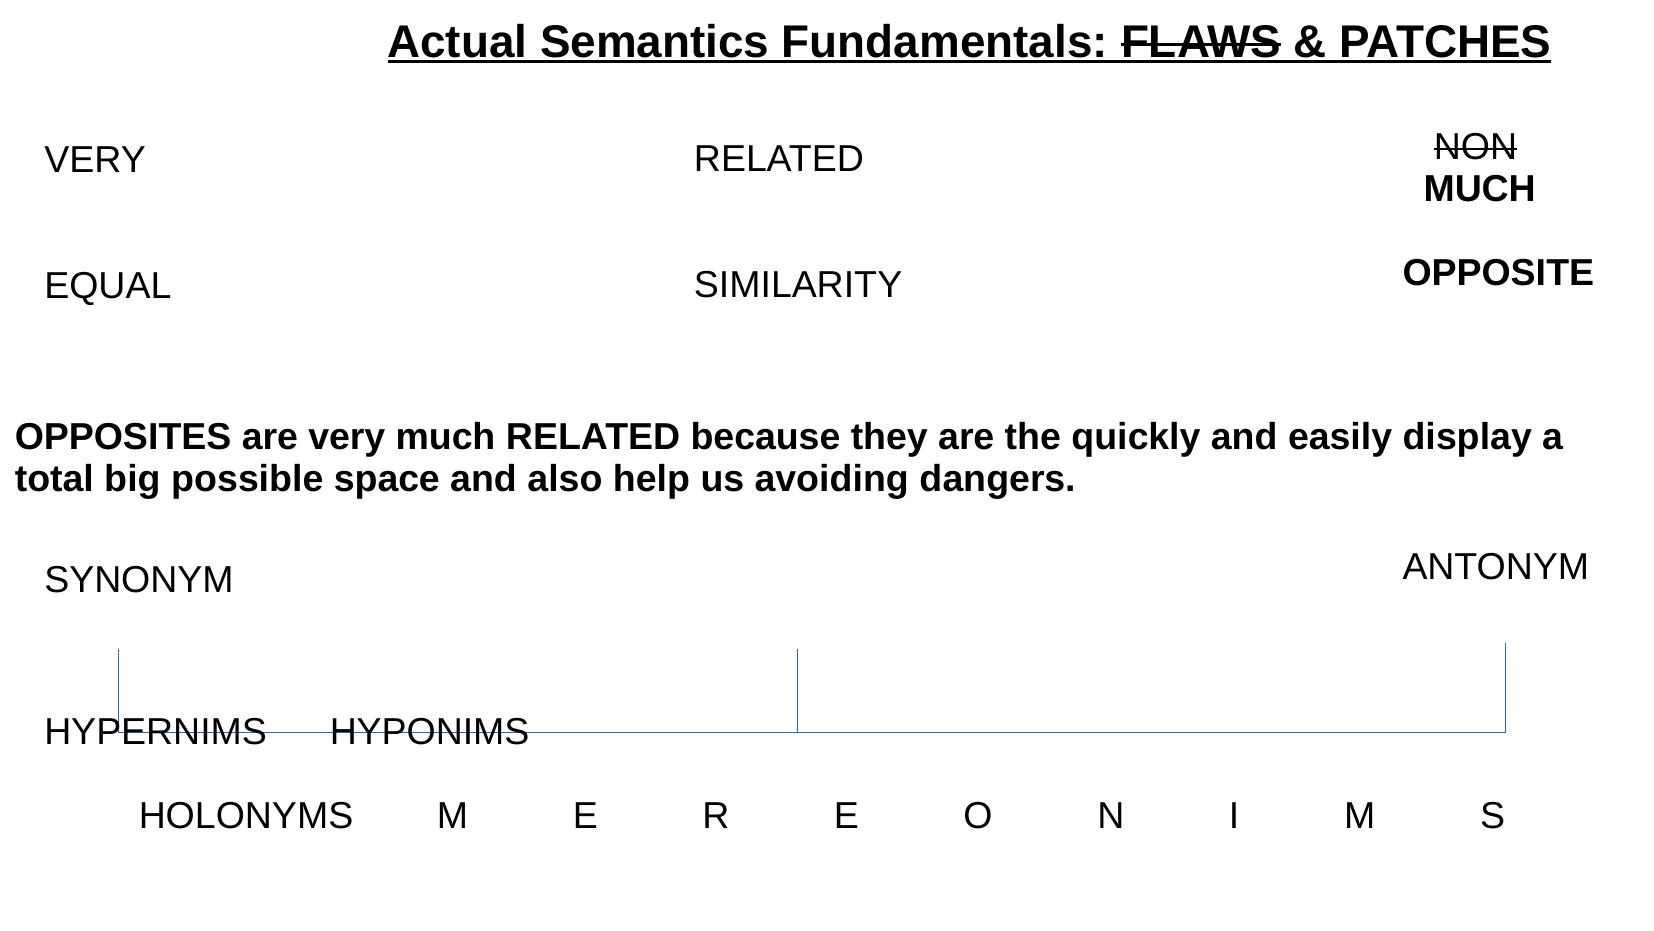

Actual Semantics Fundamentals: FLAWS & PATCHES
RELATED
SIMILARITY
 NON
 MUCH
OPPOSITE
ANTONYM
VERY
EQUAL
SYNONYM
OPPOSITES are very much RELATED because they are the quickly and easily display a total big possible space and also help us avoiding dangers.
HYPERNIMS HYPONIMS
 HOLONYMS M E R E O N I M S